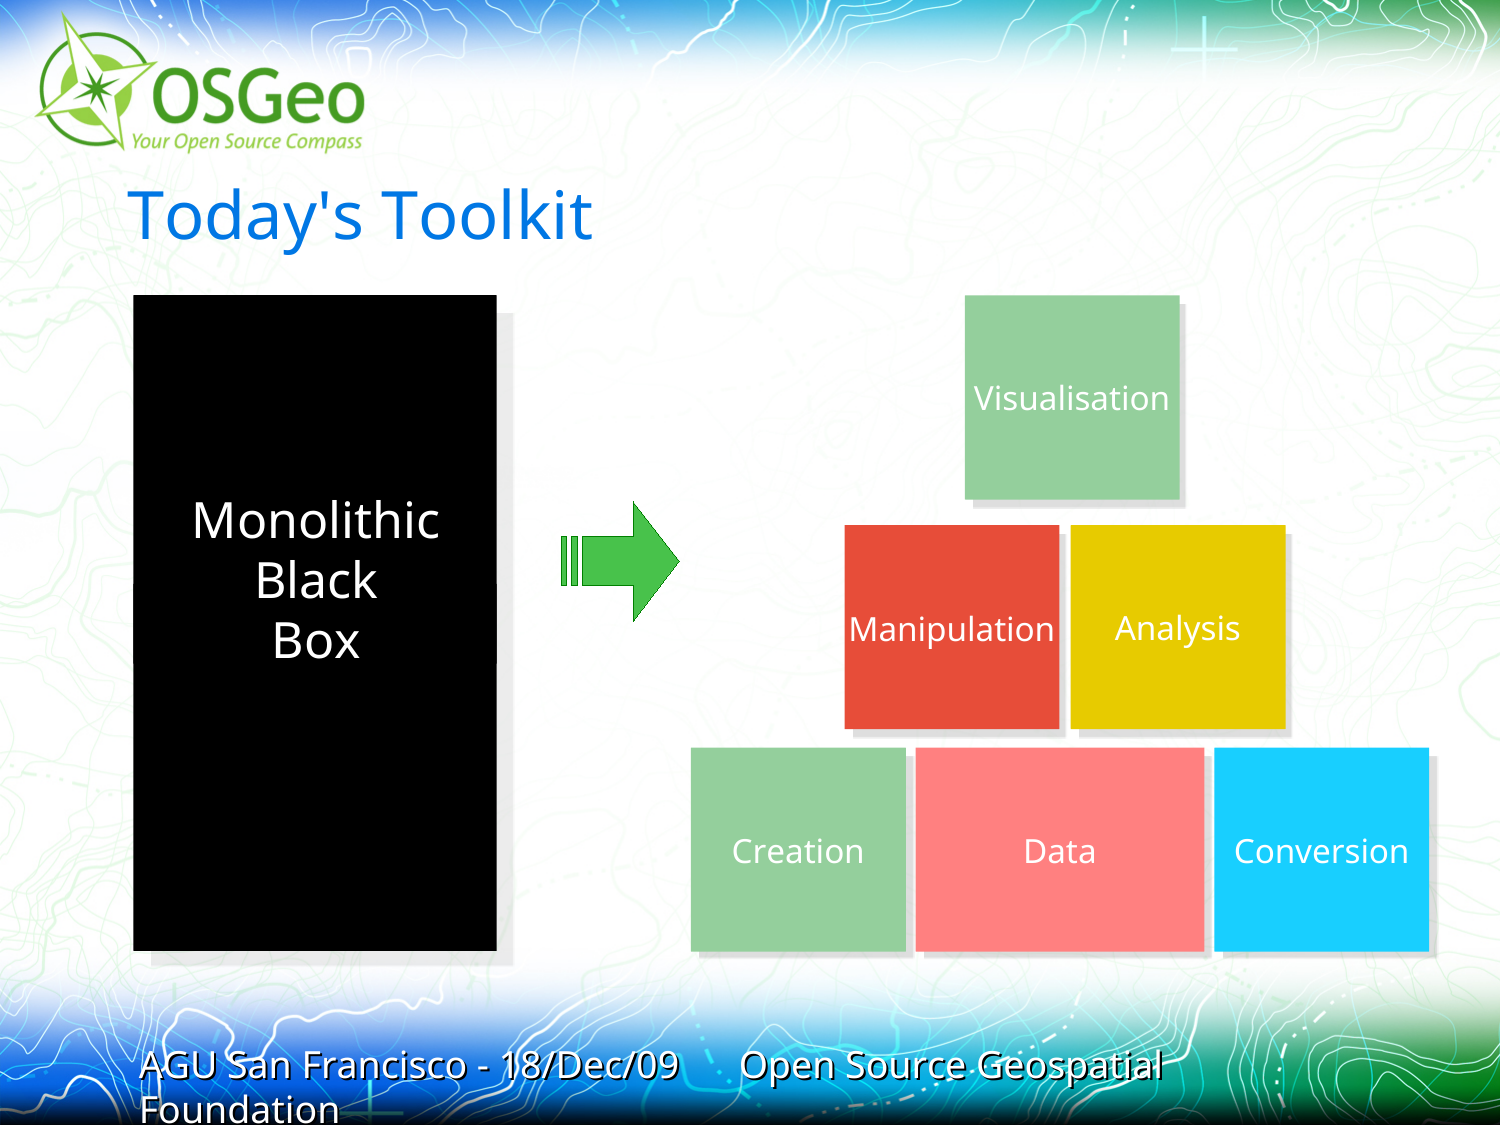

# Today's Toolkit
Visualisation
Analysis
Manipulation
Creation
Data
Conversion
Monolithic
Black
Box